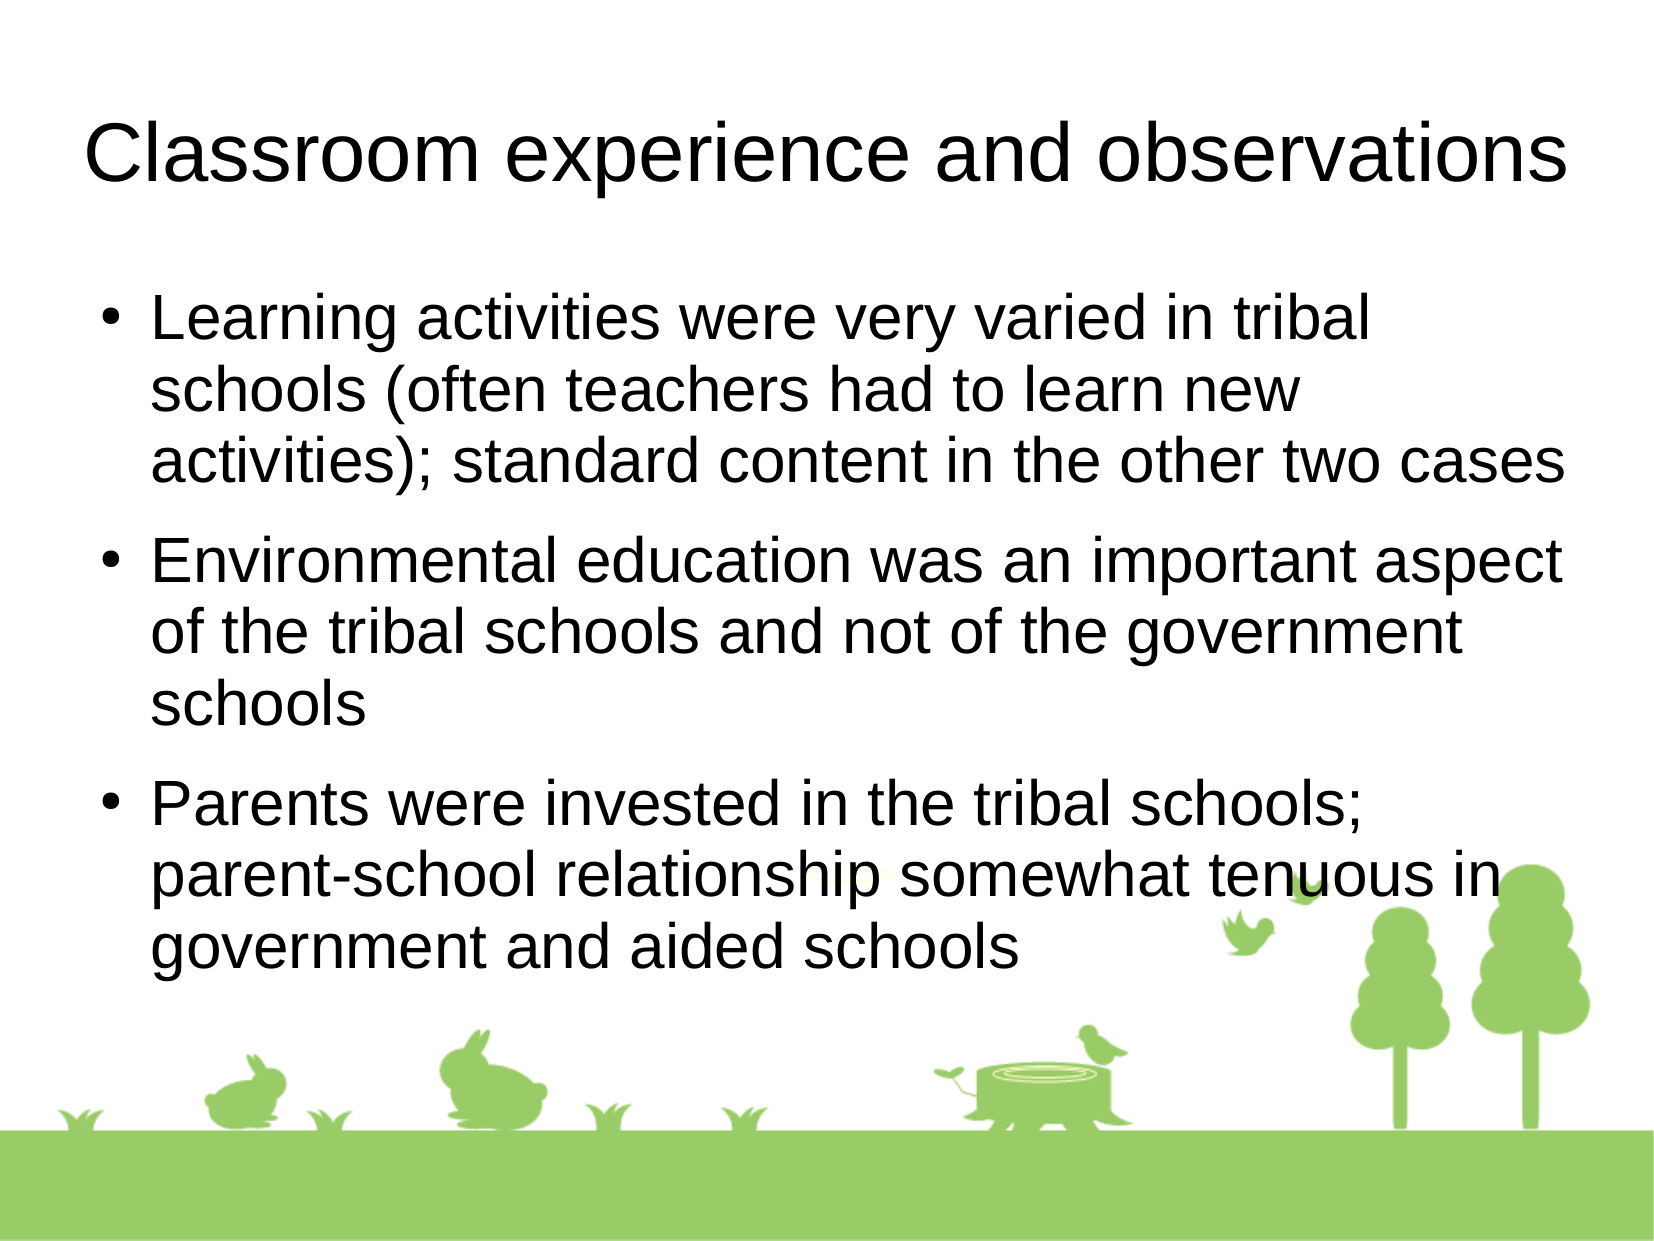

# Classroom experience and observations
Learning activities were very varied in tribal schools (often teachers had to learn new activities); standard content in the other two cases
Environmental education was an important aspect of the tribal schools and not of the government schools
Parents were invested in the tribal schools; parent-school relationship somewhat tenuous in government and aided schools